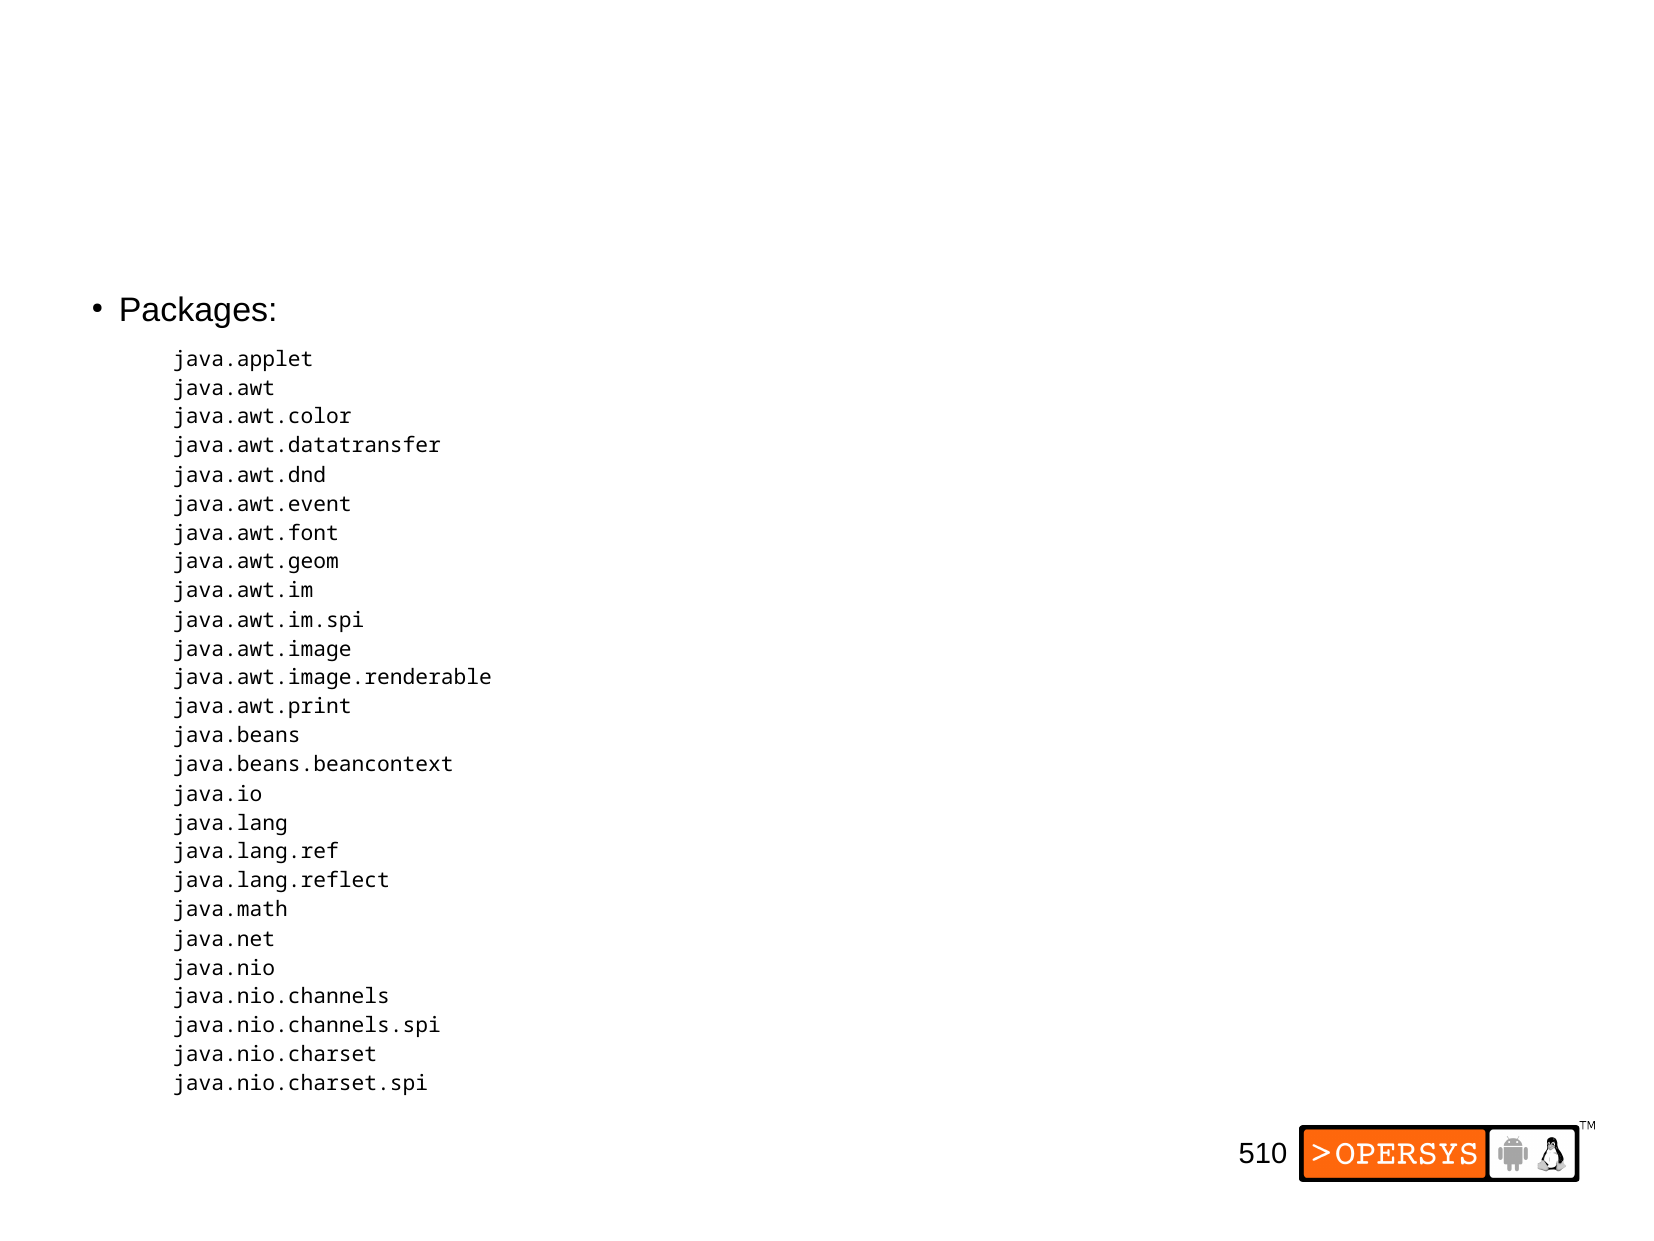

# Packages:
java.applet
java.awt
java.awt.color
java.awt.datatransfer
java.awt.dnd
java.awt.event
java.awt.font
java.awt.geom
java.awt.im
java.awt.im.spi
java.awt.image
java.awt.image.renderable
java.awt.print
java.beans
java.beans.beancontext
java.io
java.lang
java.lang.ref
java.lang.reflect
java.math
java.net
java.nio
java.nio.channels
java.nio.channels.spi
java.nio.charset
java.nio.charset.spi